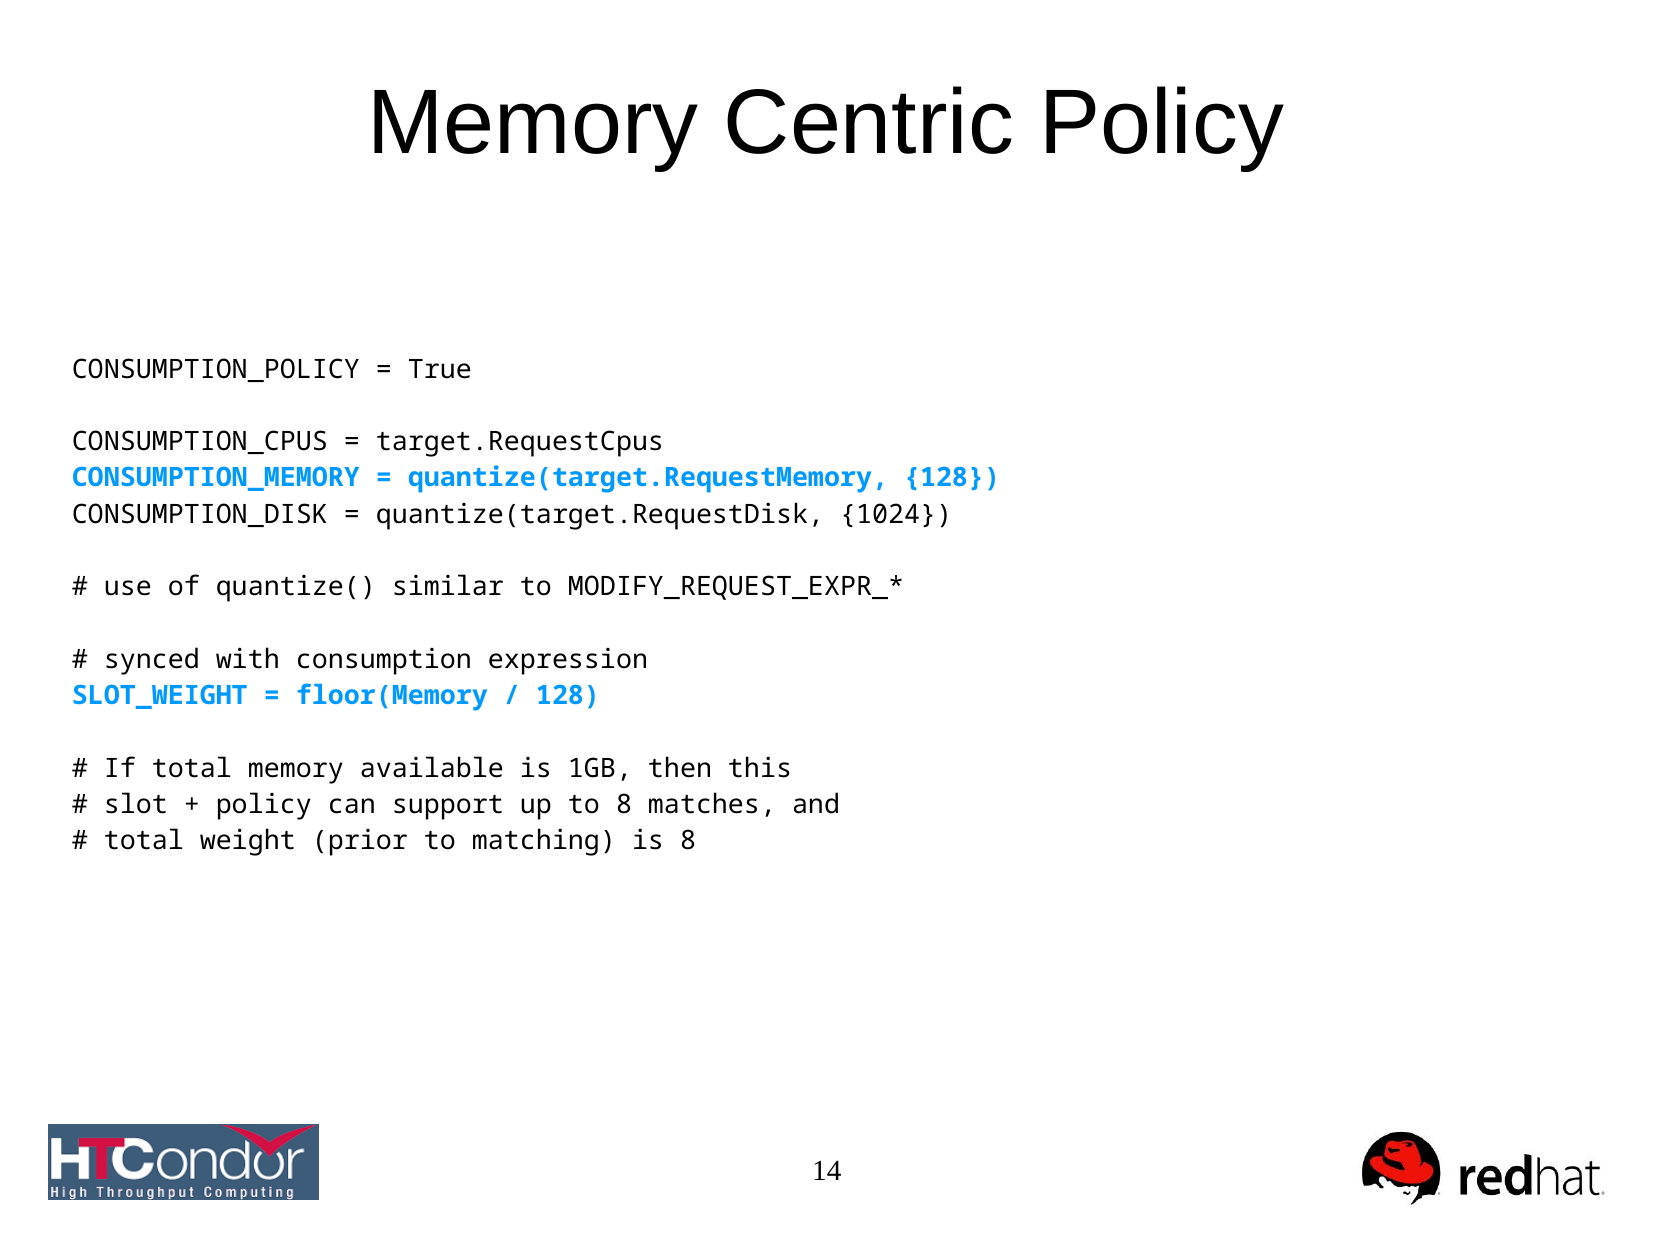

# Memory Centric Policy
CONSUMPTION_POLICY = True
CONSUMPTION_CPUS = target.RequestCpus
CONSUMPTION_MEMORY = quantize(target.RequestMemory, {128})
CONSUMPTION_DISK = quantize(target.RequestDisk, {1024})
# use of quantize() similar to MODIFY_REQUEST_EXPR_*
# synced with consumption expression
SLOT_WEIGHT = floor(Memory / 128)
# If total memory available is 1GB, then this
# slot + policy can support up to 8 matches, and
# total weight (prior to matching) is 8
14